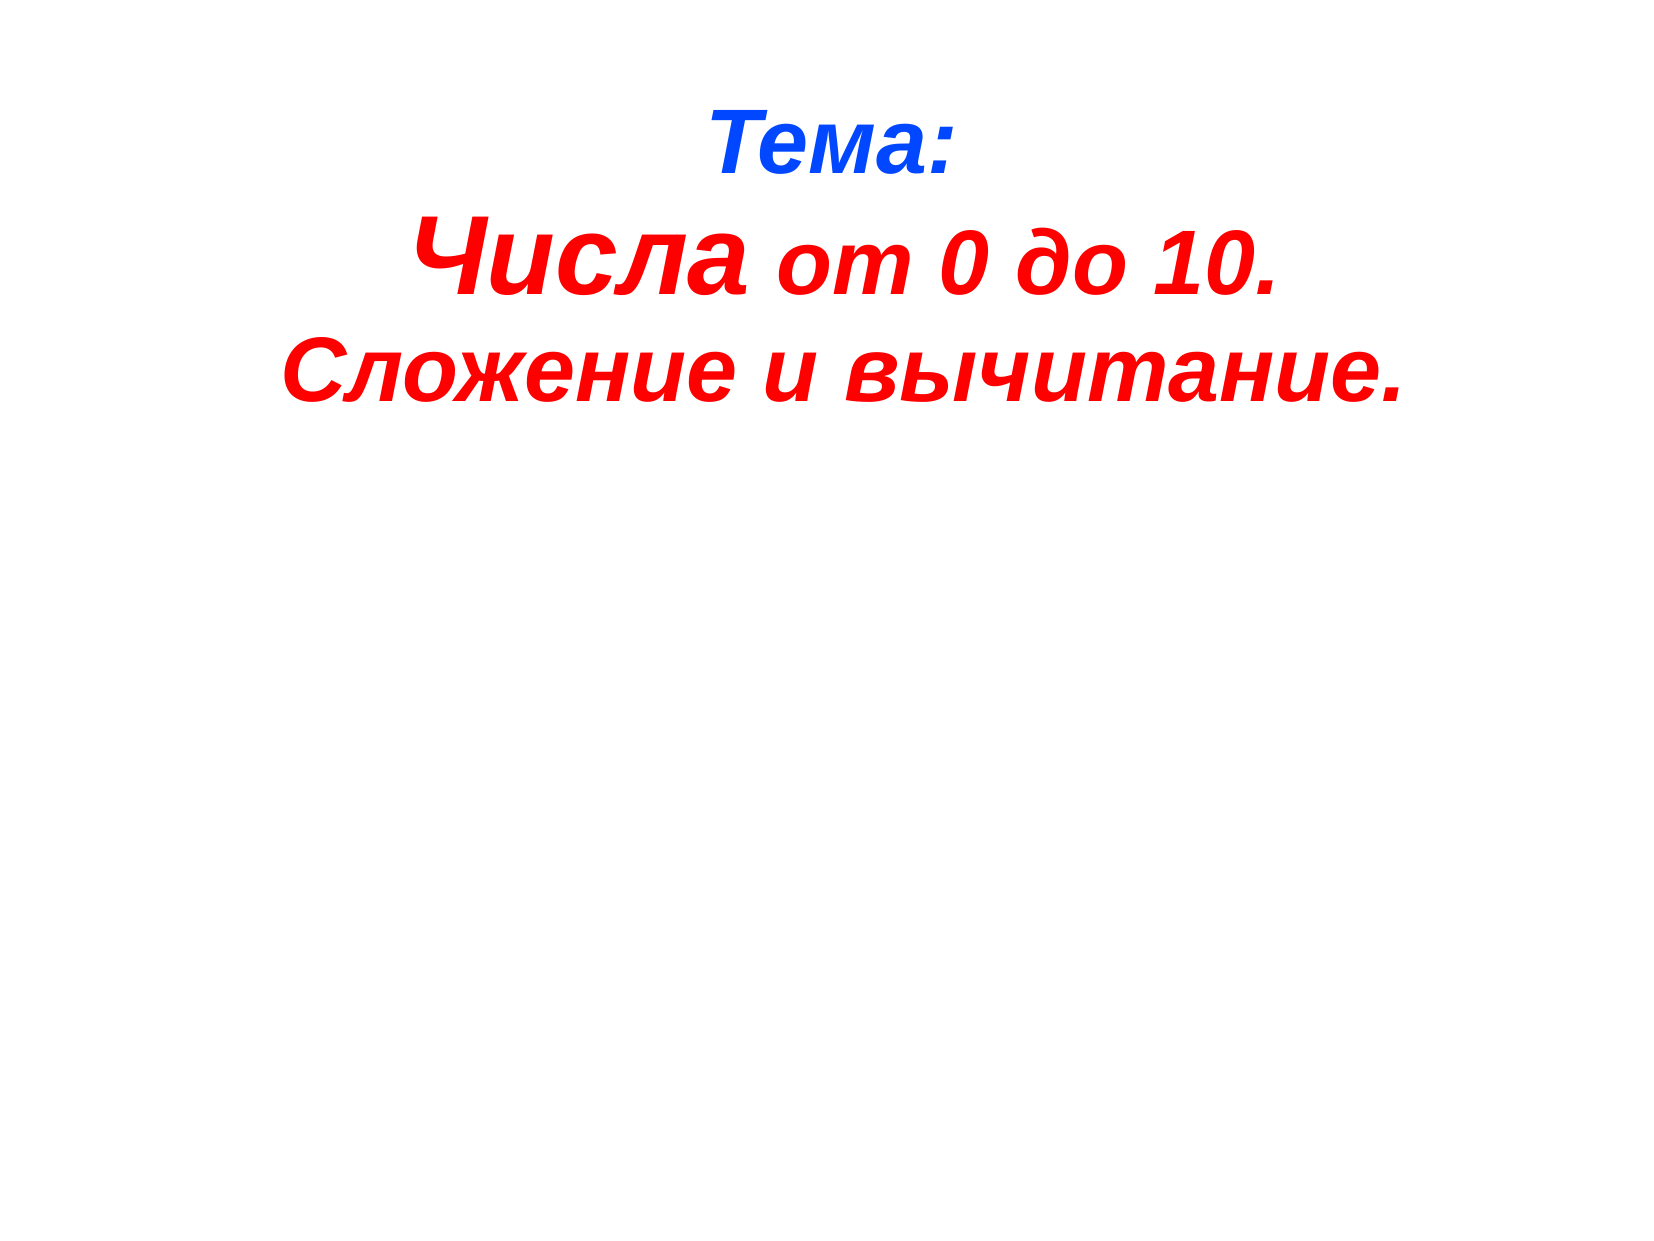

Тема:
Числа от 0 до 10.
Сложение и вычитание.